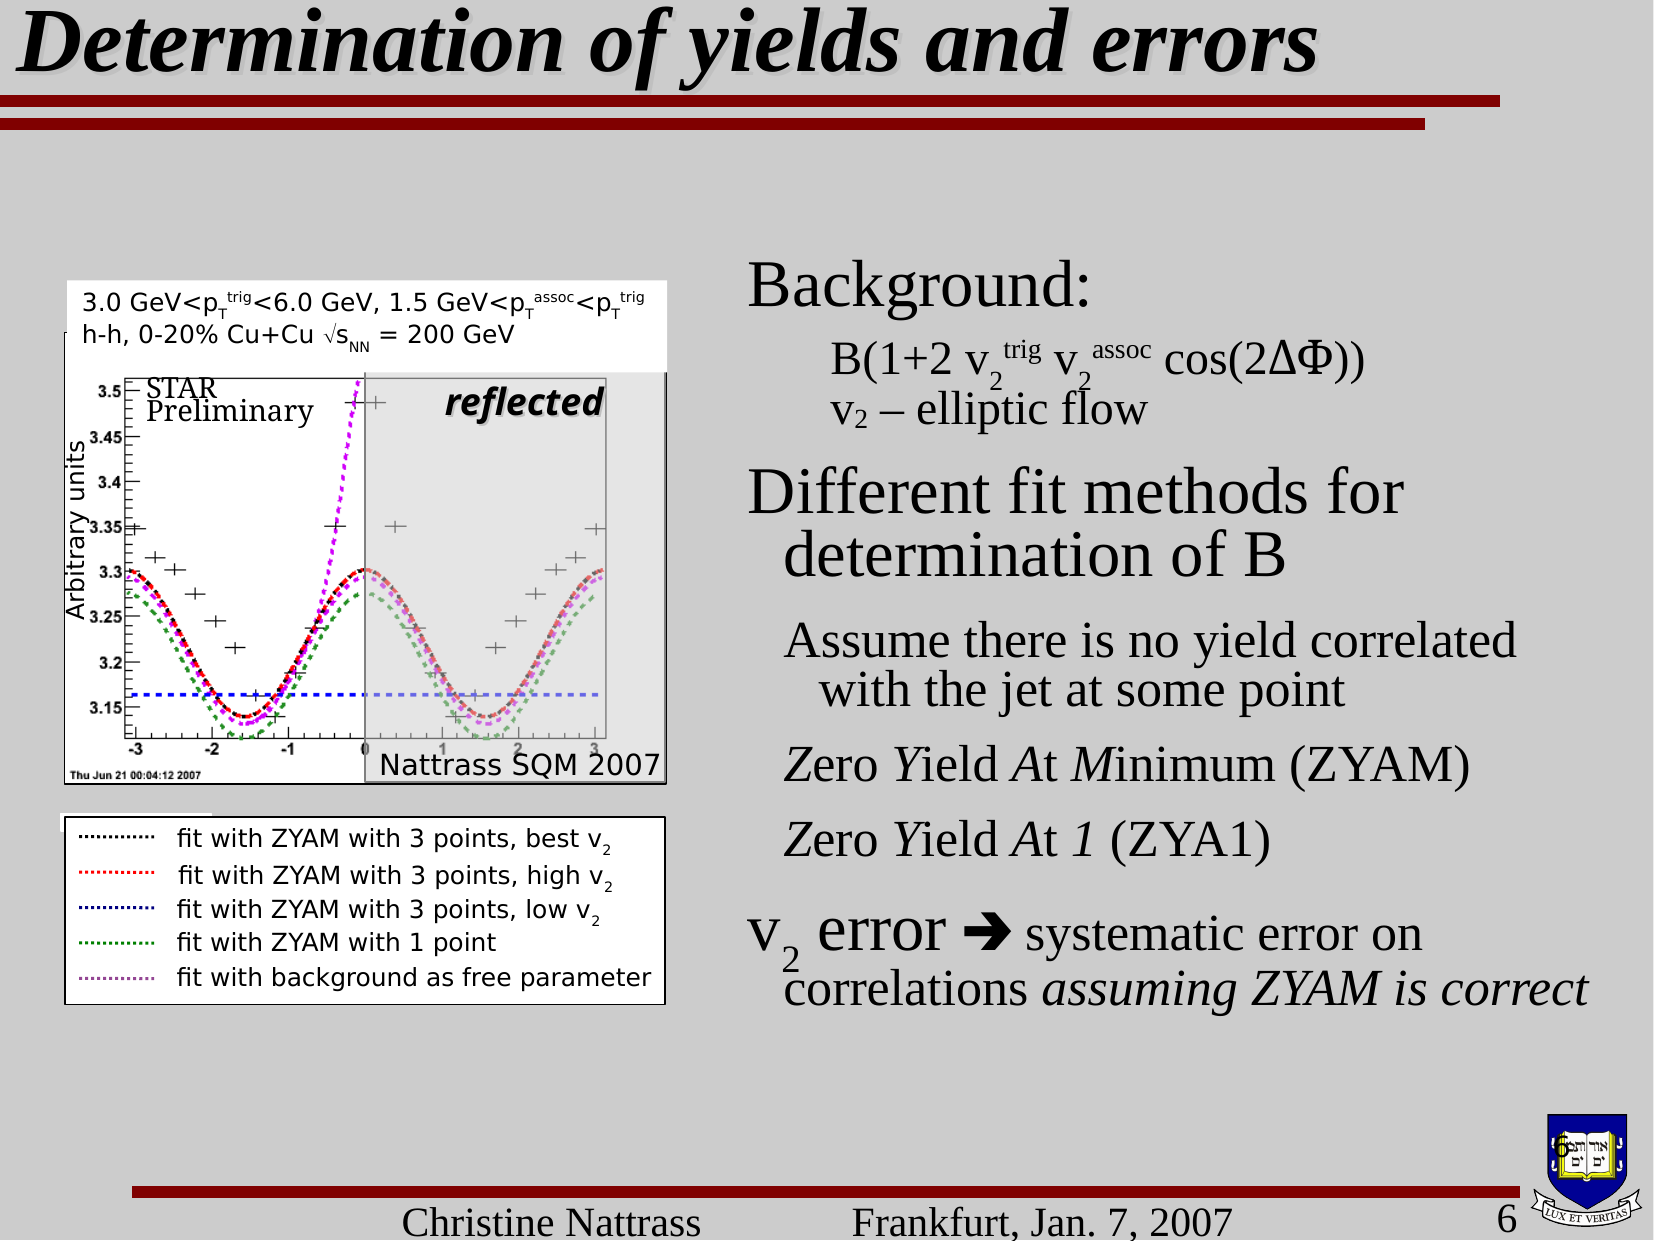

# Determination of yields and errors
Background:
	B(1+2 v2trig v2assoc cos(2ΔΦ))‏
	v2 – elliptic flow
Different fit methods for determination of B
Assume there is no yield correlated with the jet at some point
Zero Yield At Minimum (ZYAM)‏
Zero Yield At 1 (ZYA1)‏
v2 error  systematic error on correlations assuming ZYAM is correct
3.0 GeV<pTtrig<6.0 GeV, 1.5 GeV<pTassoc<pTtrig
h-h, 0-20% Cu+Cu sNN = 200 GeV
reflected
STAR
Preliminary
Arbitrary units
fit with ZYAM with 3 points, best v2
fit with ZYAM with 3 points, high v2
fit with ZYAM with 3 points, low v2
fit with ZYAM with 1 point
fit with background as free parameter
Nattrass SQM 2007
6